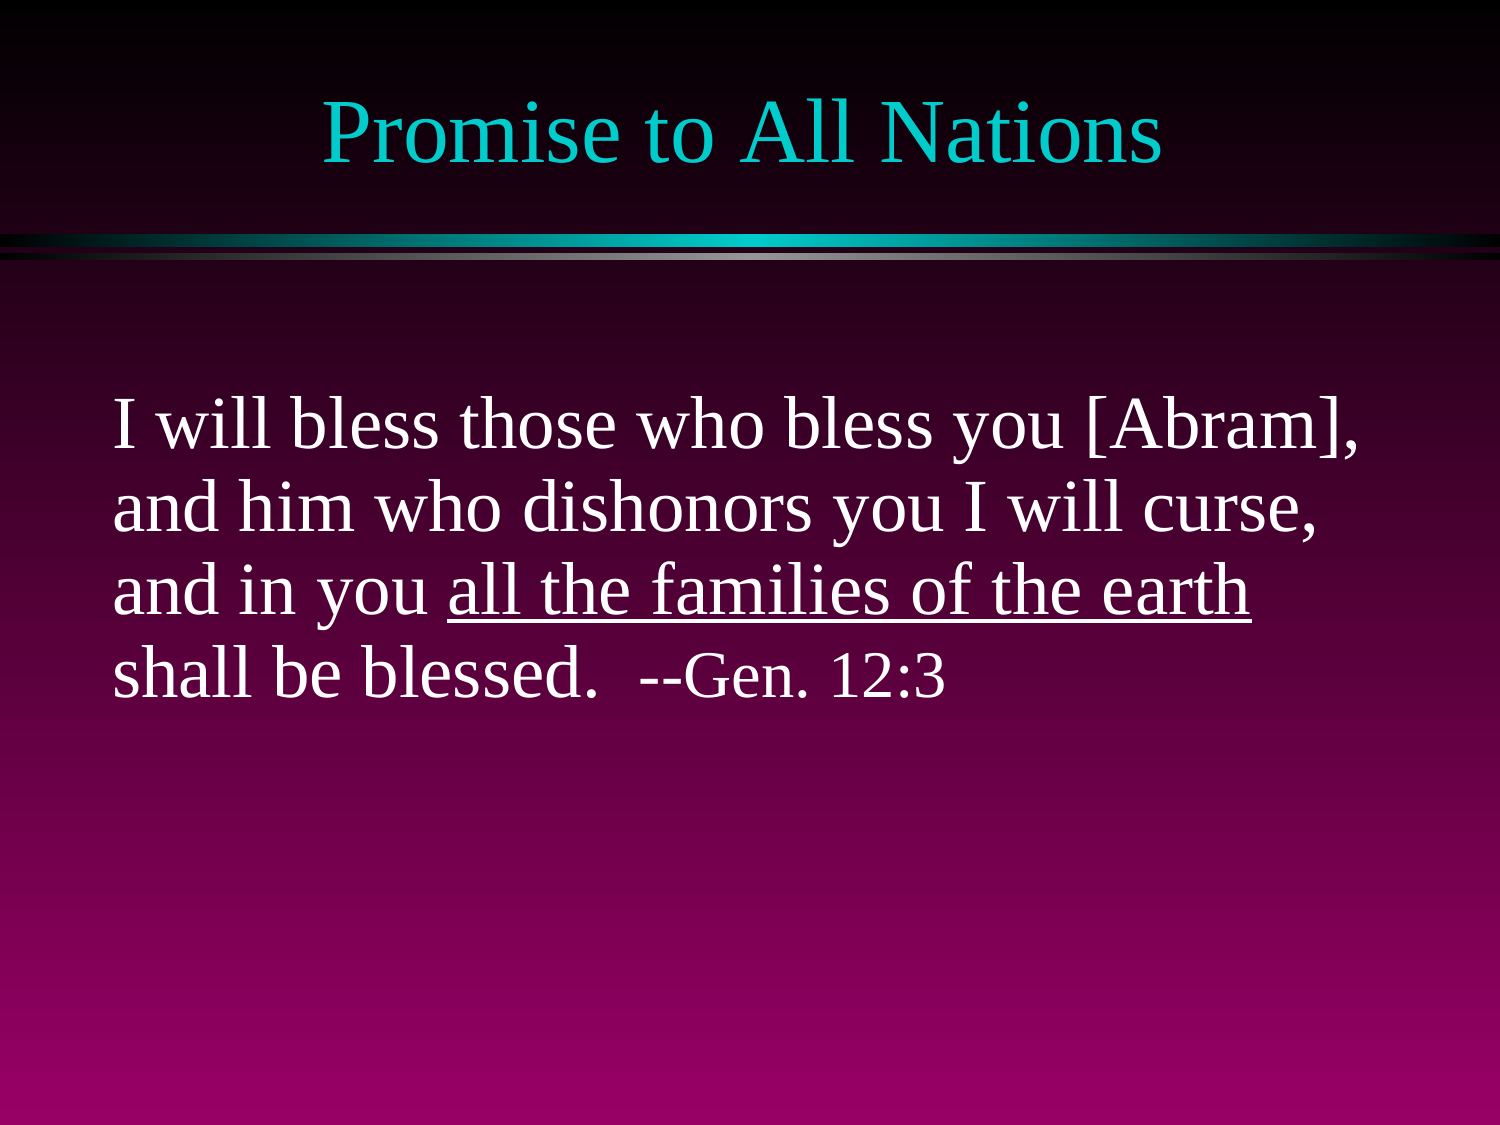

# Promise to All Nations
I will bless those who bless you [Abram], and him who dishonors you I will curse, and in you all the families of the earth shall be blessed. --Gen. 12:3